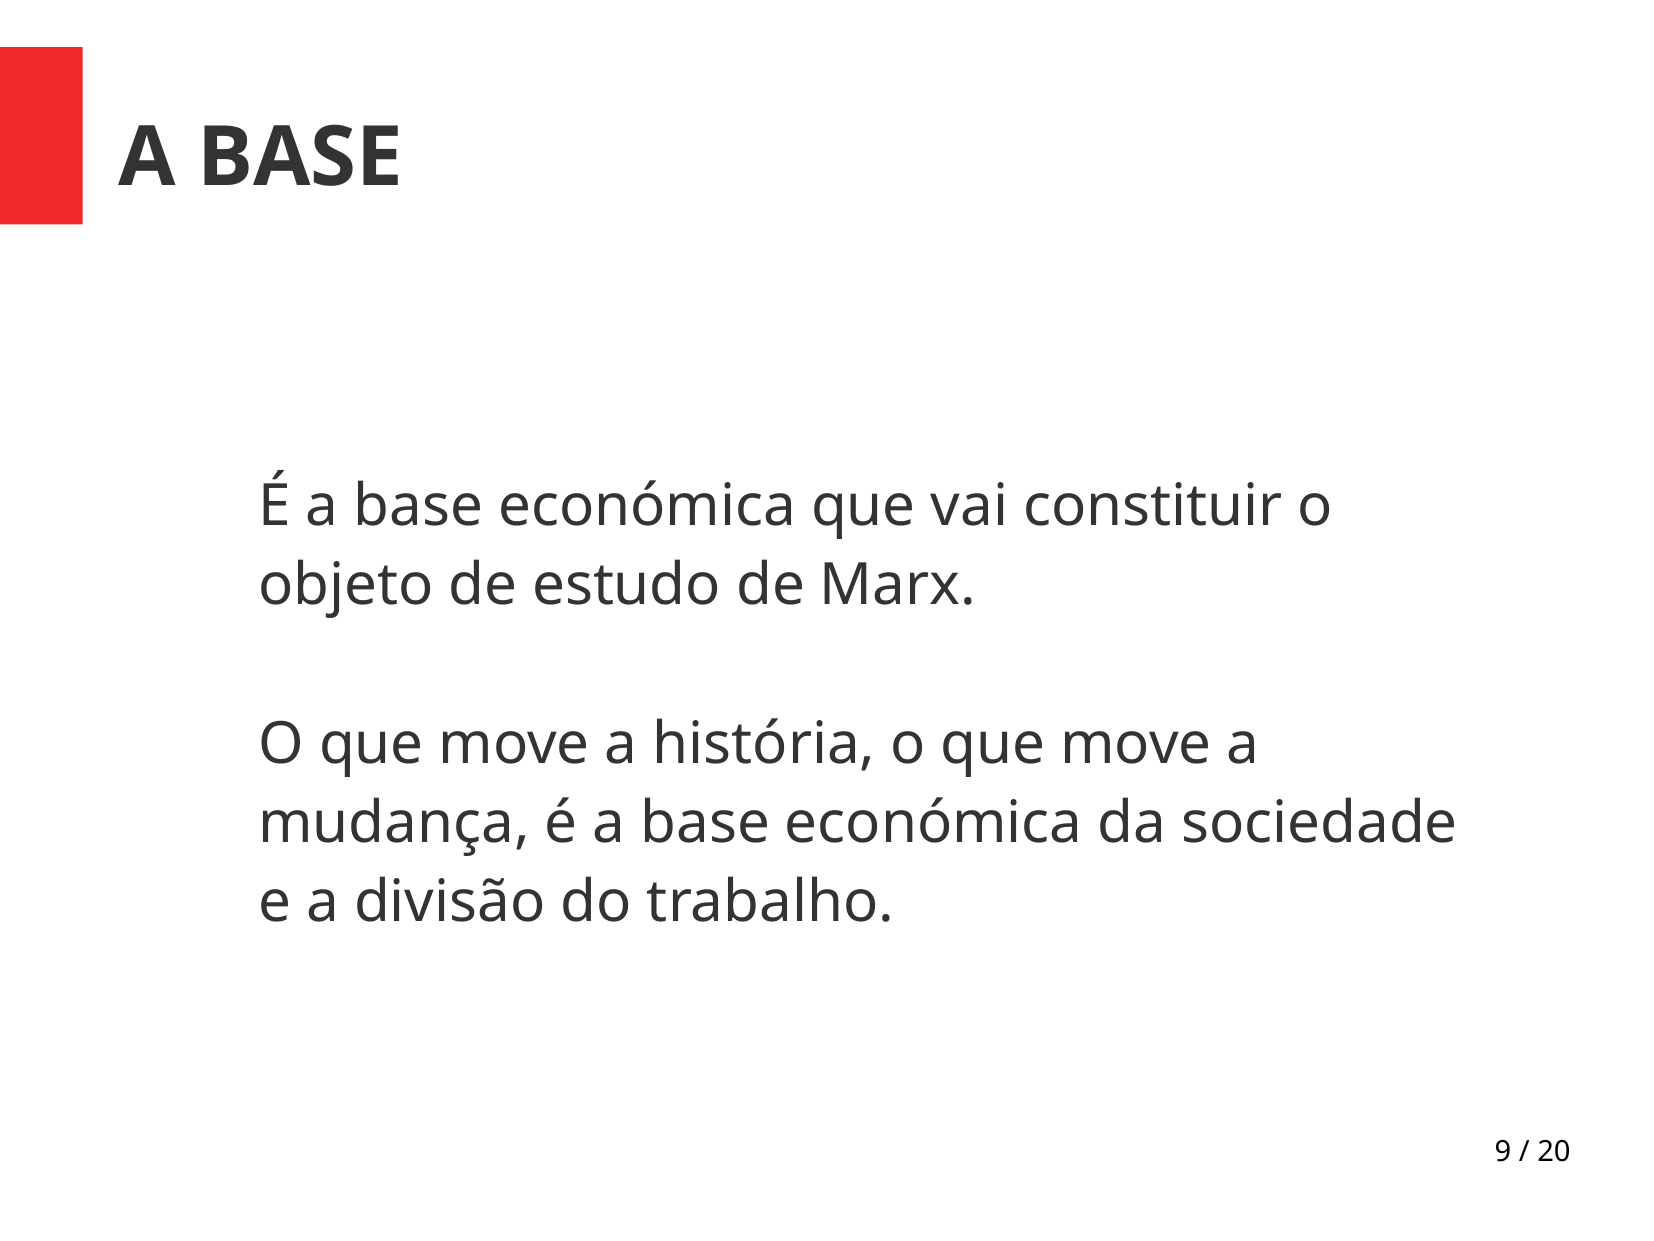

# A BASE
É a base económica que vai constituir o objeto de estudo de Marx.
O que move a história, o que move a mudança, é a base económica da sociedade e a divisão do trabalho.
9